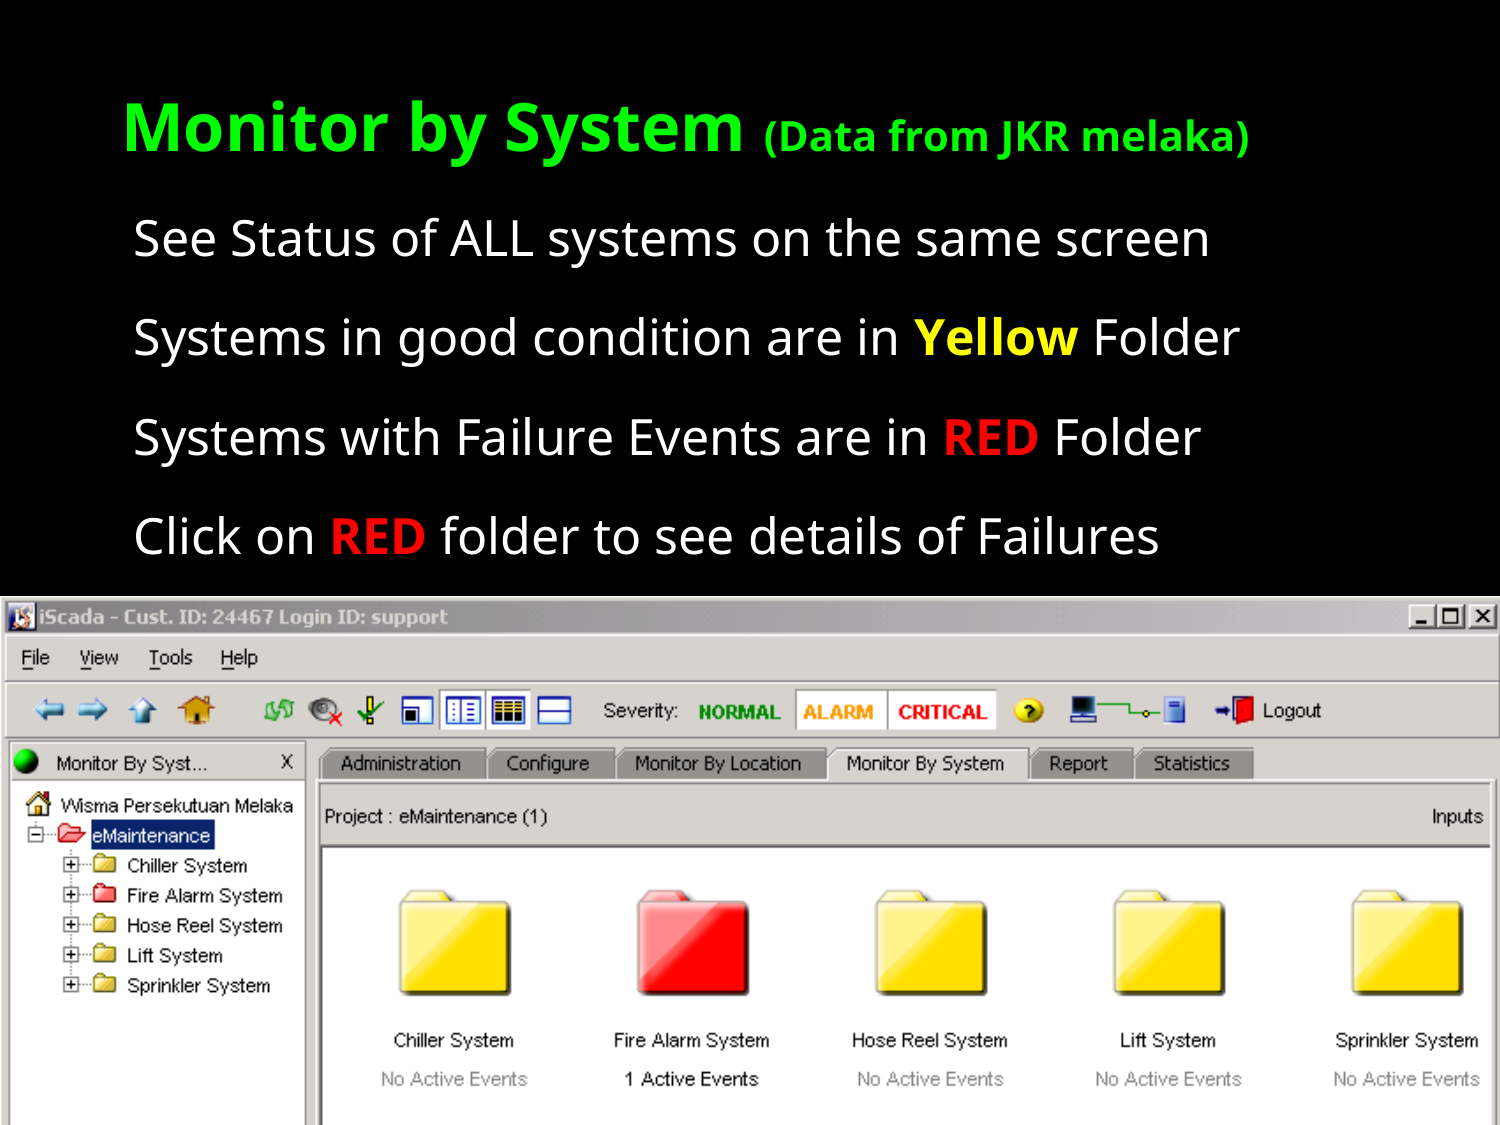

Monitor by System (Data from JKR melaka)
 See Status of ALL systems on the same screen
 Systems in good condition are in Yellow Folder
 Systems with Failure Events are in RED Folder
 Click on RED folder to see details of Failures